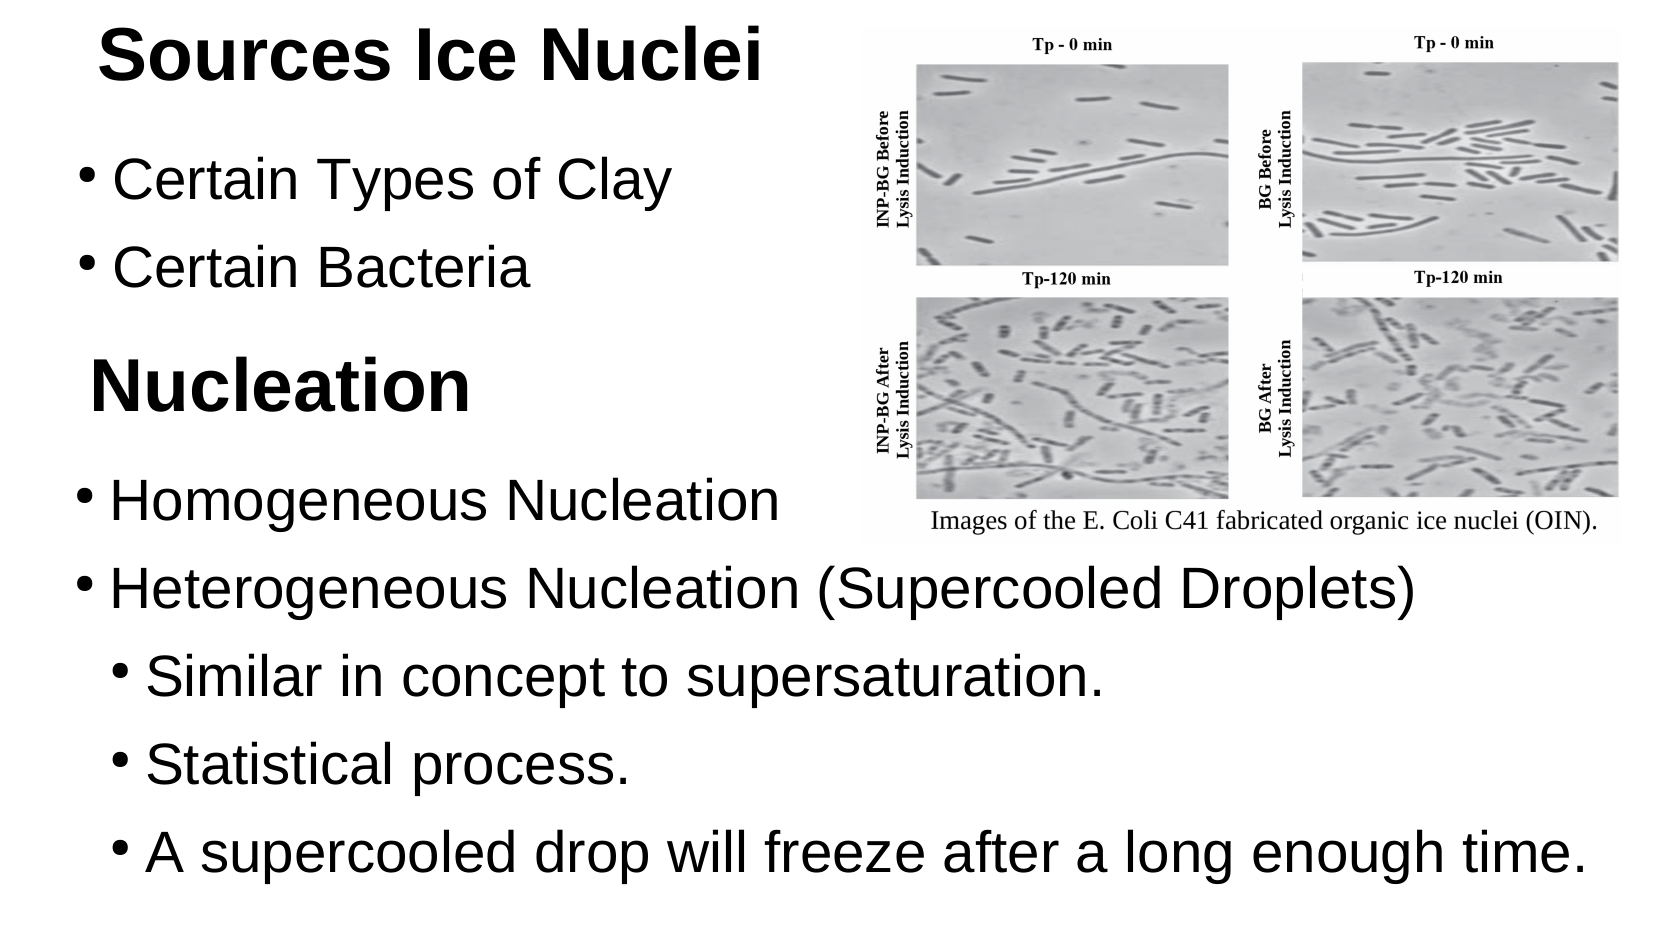

# Sources Ice Nuclei
Certain Types of Clay
Certain Bacteria
Nucleation
Homogeneous Nucleation
Heterogeneous Nucleation (Supercooled Droplets)
Similar in concept to supersaturation.
Statistical process.
A supercooled drop will freeze after a long enough time.